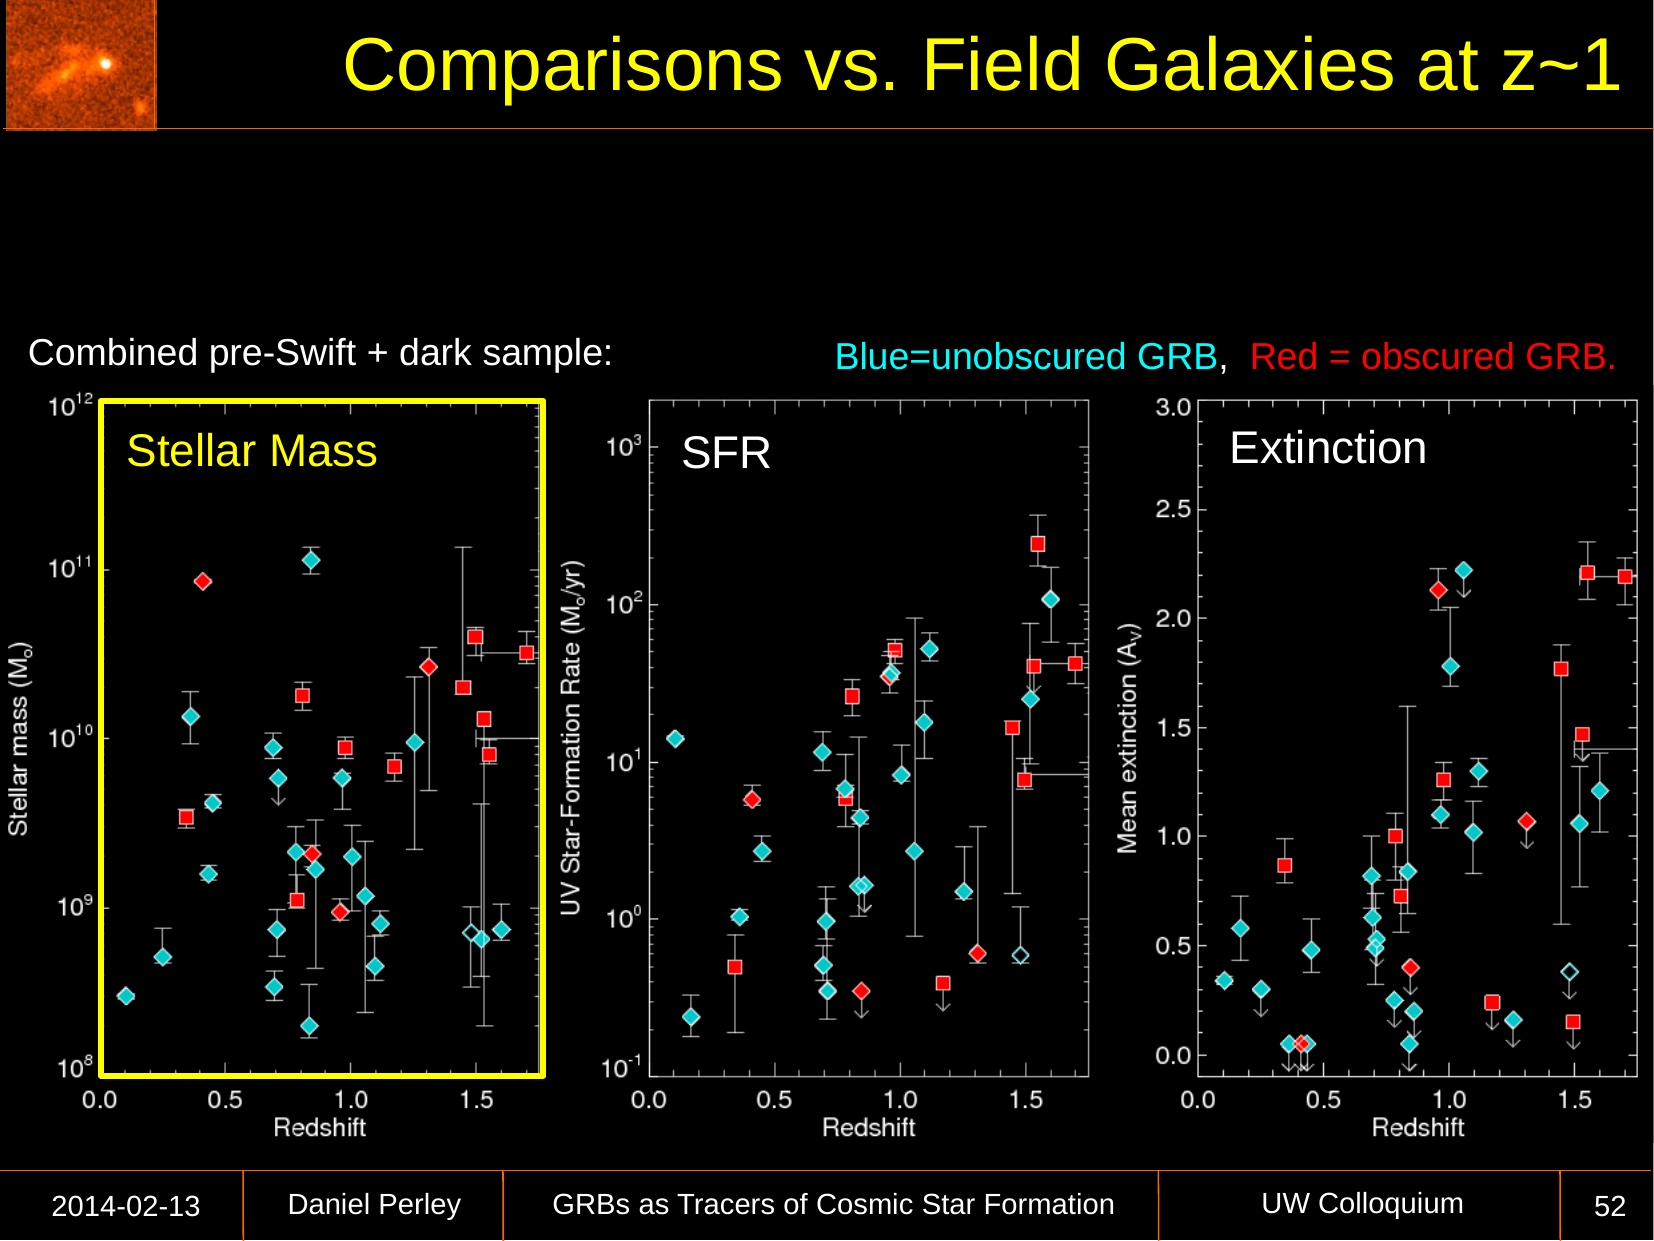

# Comparisons vs. Field Galaxies at z~1
Combined pre-Swift + dark sample:
Blue=unobscured GRB, Red = obscured GRB.
Extinction
Stellar Mass
SFR
2014-02-13
52